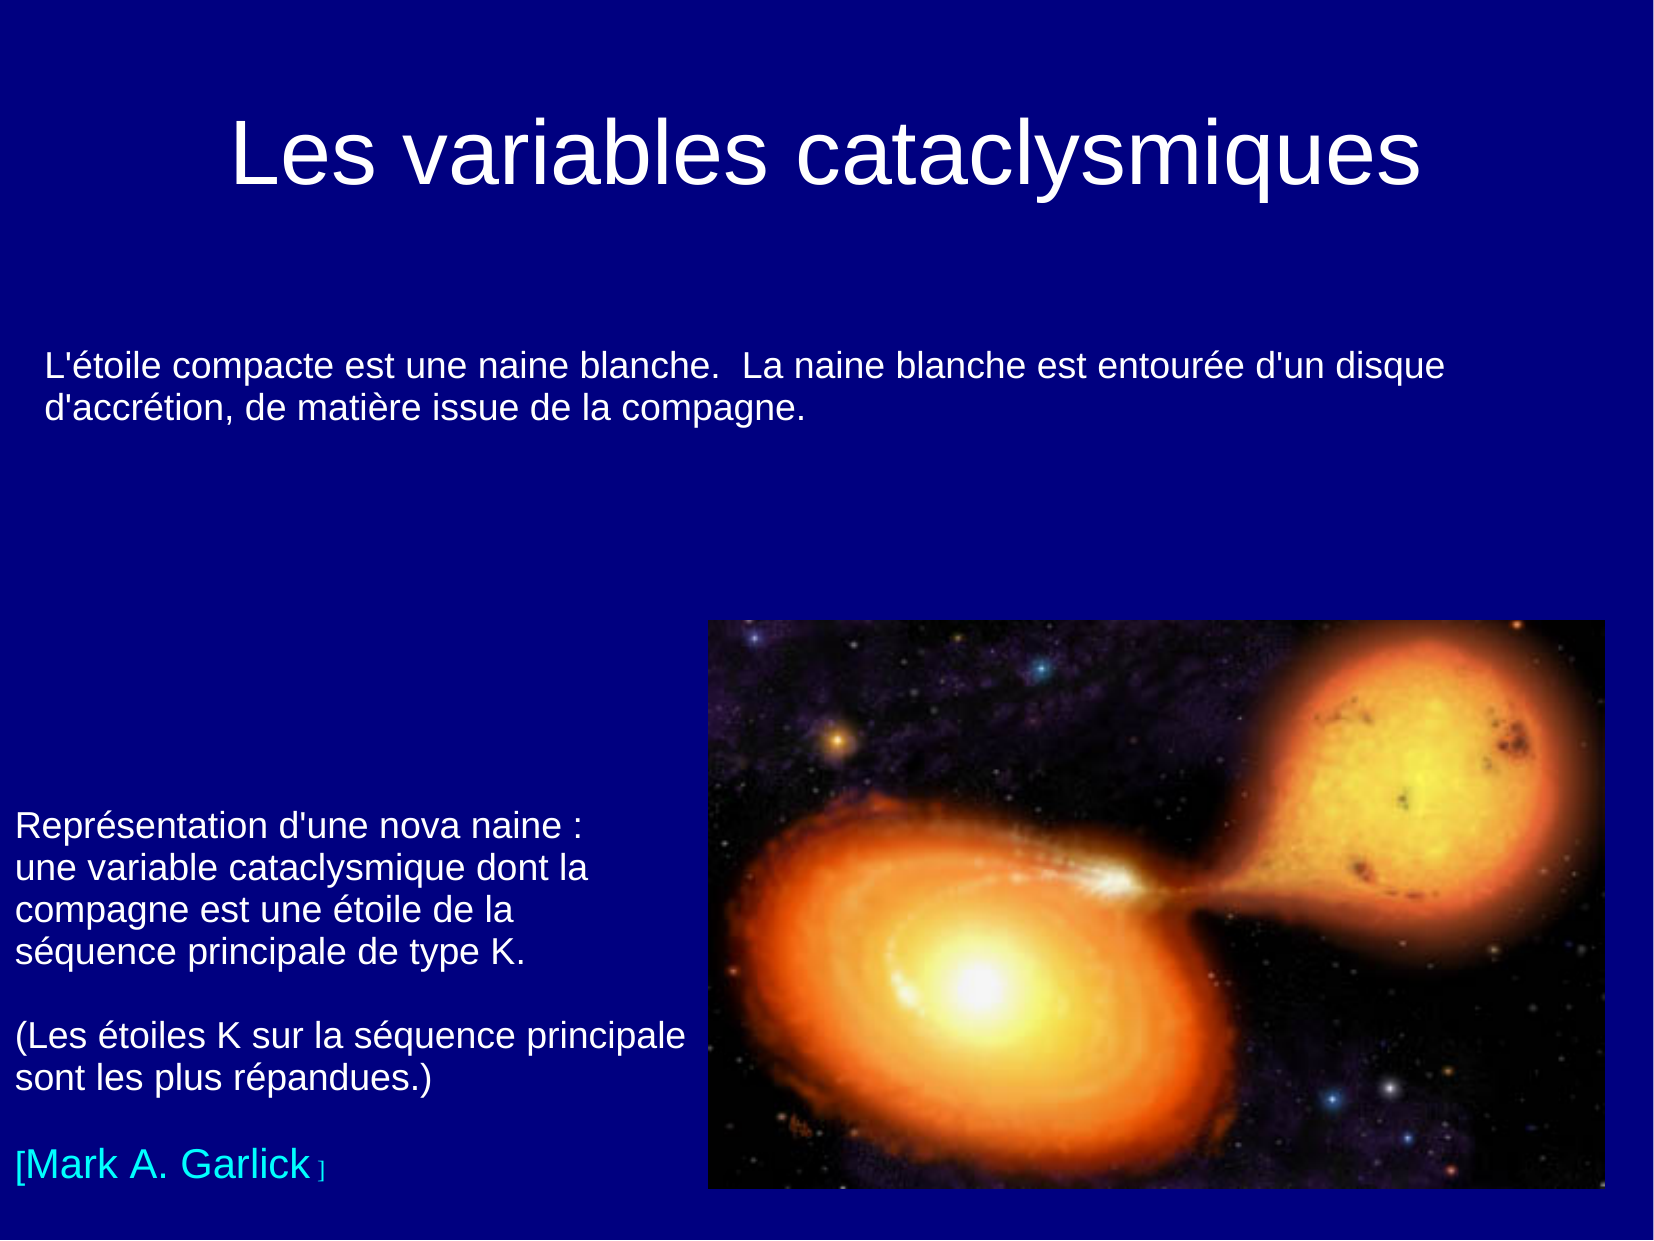

# Les variables cataclysmiques
L'étoile compacte est une naine blanche. La naine blanche est entourée d'un disque d'accrétion, de matière issue de la compagne.
Représentation d'une nova naine :
une variable cataclysmique dont la
compagne est une étoile de la
séquence principale de type K.
(Les étoiles K sur la séquence principale
sont les plus répandues.)
[Mark A. Garlick ]